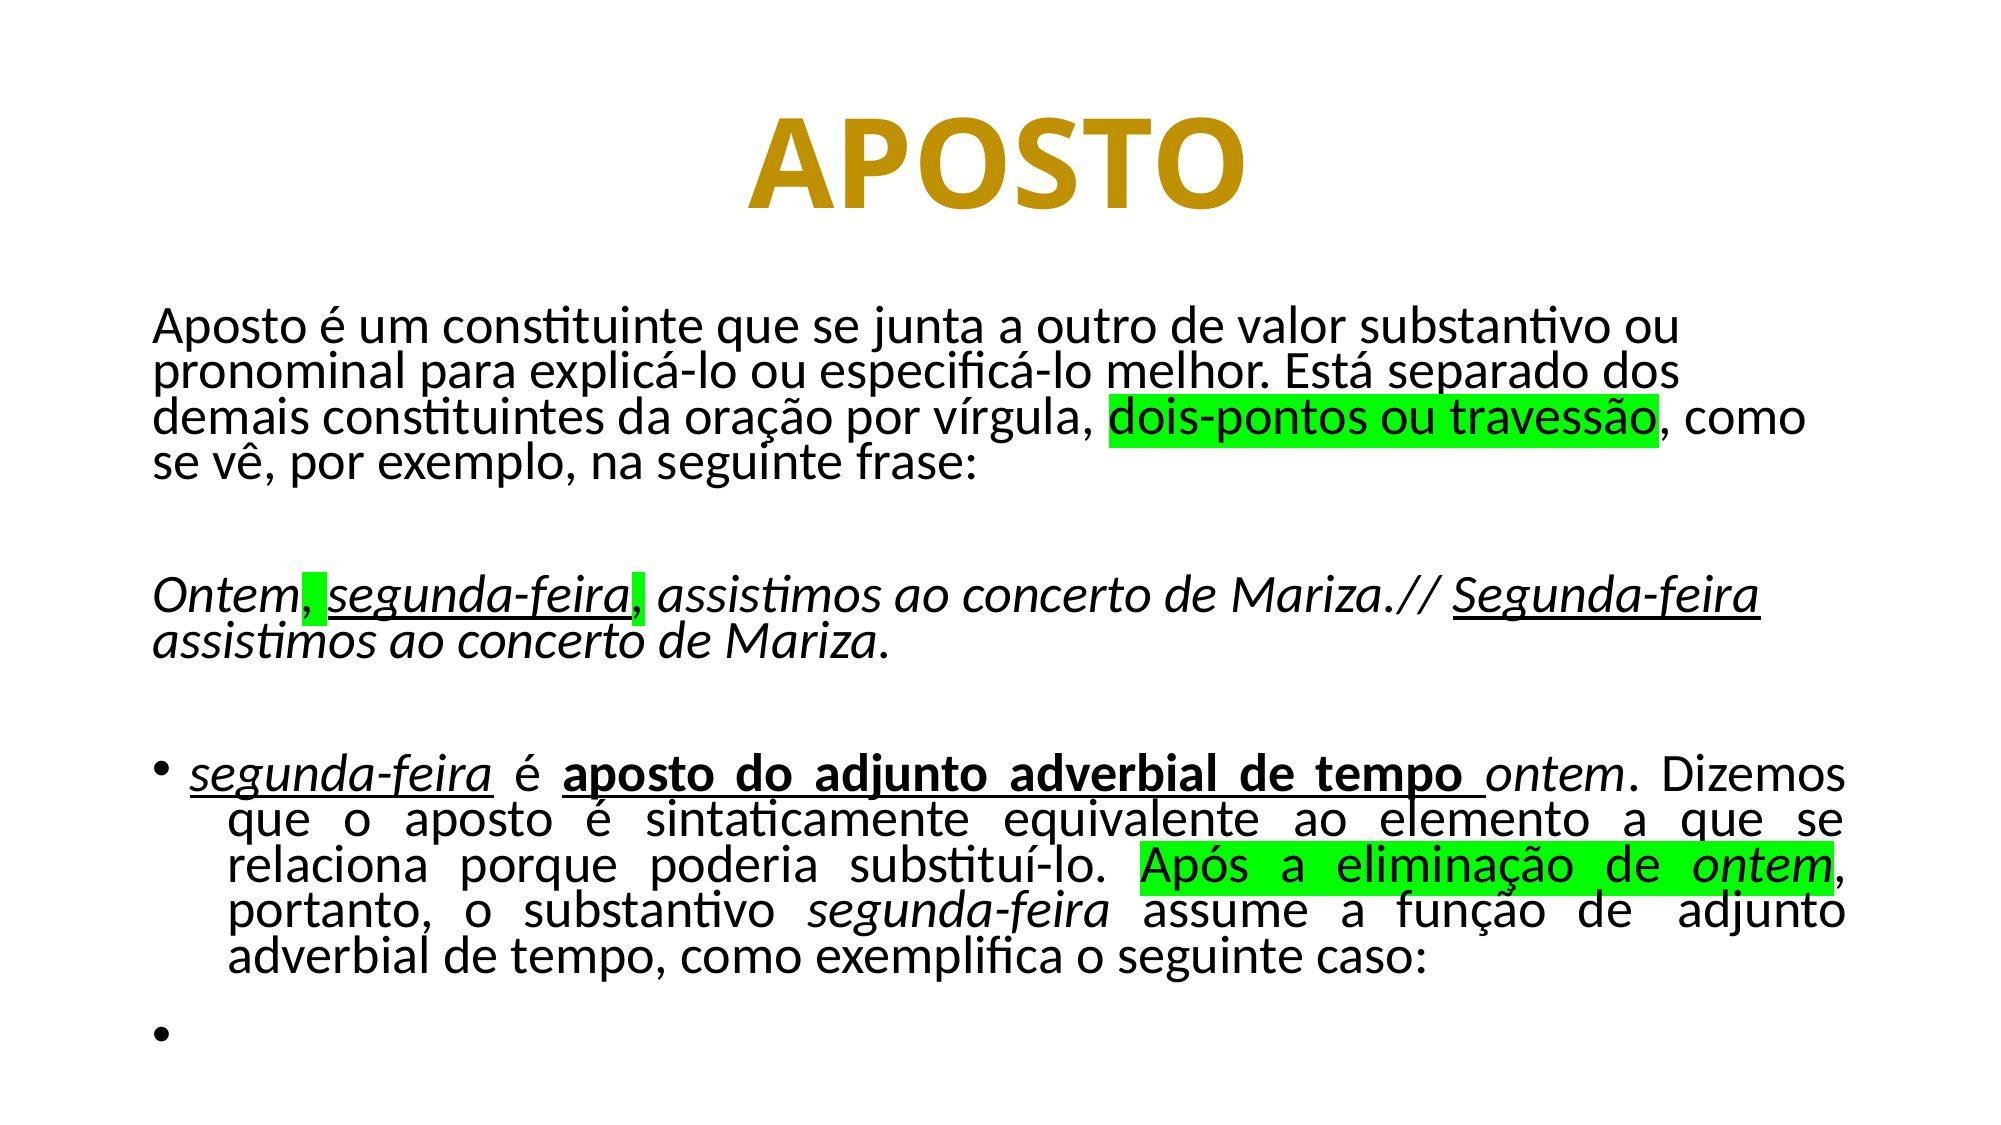

# APOSTO
Aposto é um constituinte que se junta a outro de valor substantivo ou pronominal para explicá-lo ou especificá-lo melhor. Está separado dos demais constituintes da oração por vírgula, dois-pontos ou travessão, como se vê, por exemplo, na seguinte frase:
Ontem, segunda-feira, assistimos ao concerto de Mariza.// Segunda-feira assistimos ao concerto de Mariza.
segunda-feira é aposto do adjunto adverbial de tempo ontem. Dizemos que o aposto é sintaticamente equivalente ao elemento a que se relaciona porque poderia substituí-lo. Após a eliminação de ontem, portanto, o substantivo segunda-feira assume a função de  adjunto adverbial de tempo, como exemplifica o seguinte caso: